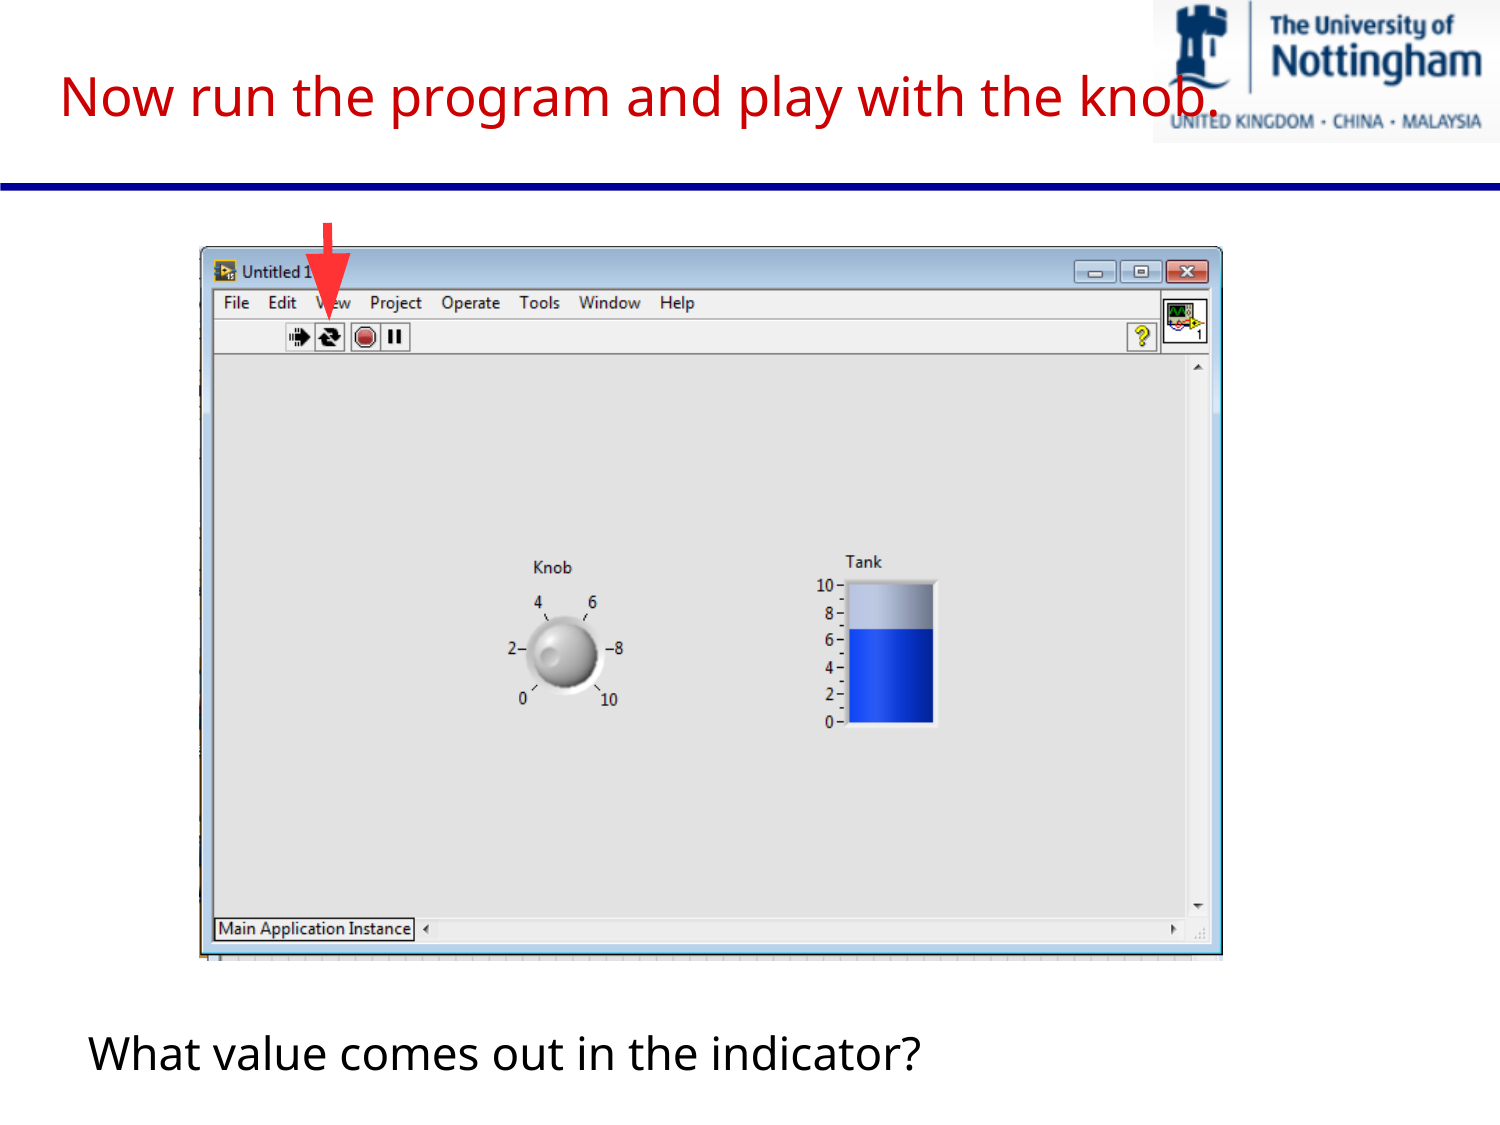

# Now run the program and play with the knob.
What value comes out in the indicator?